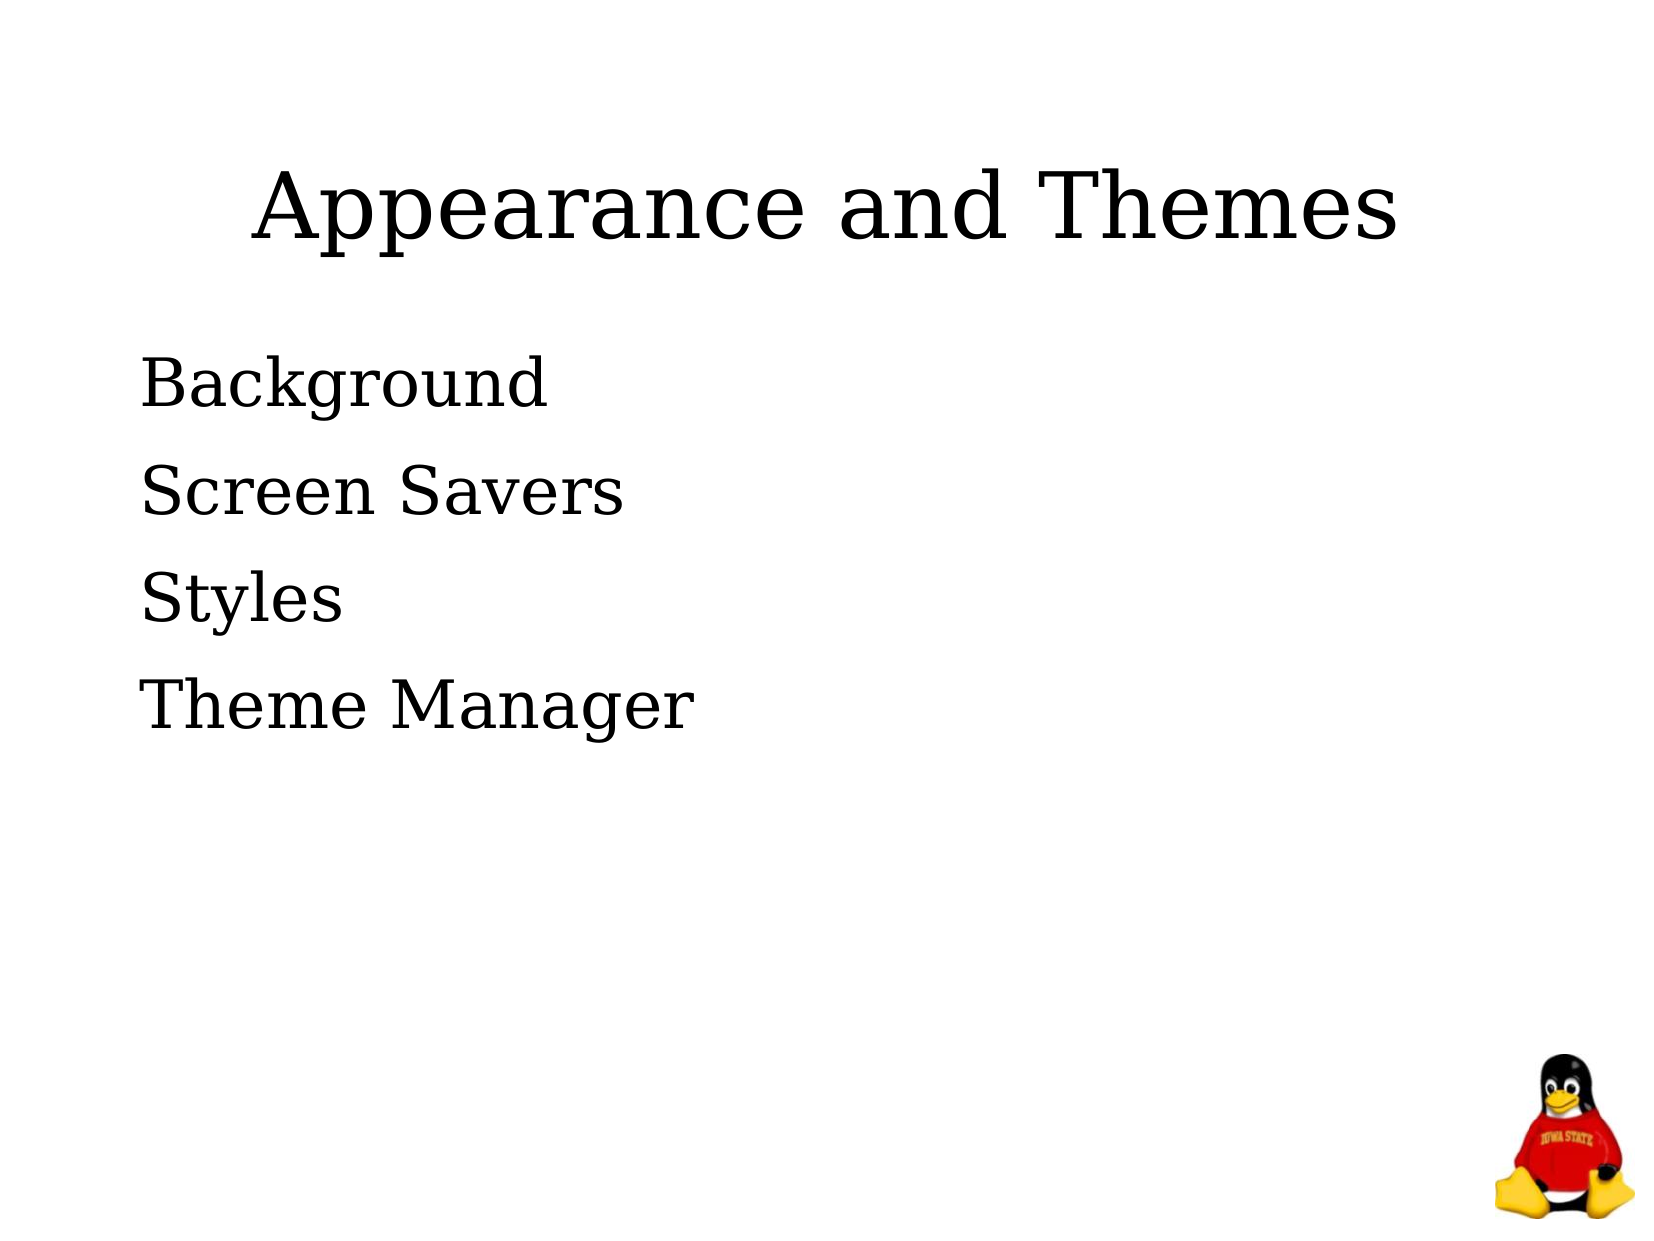

# Appearance and Themes
Background
Screen Savers
Styles
Theme Manager